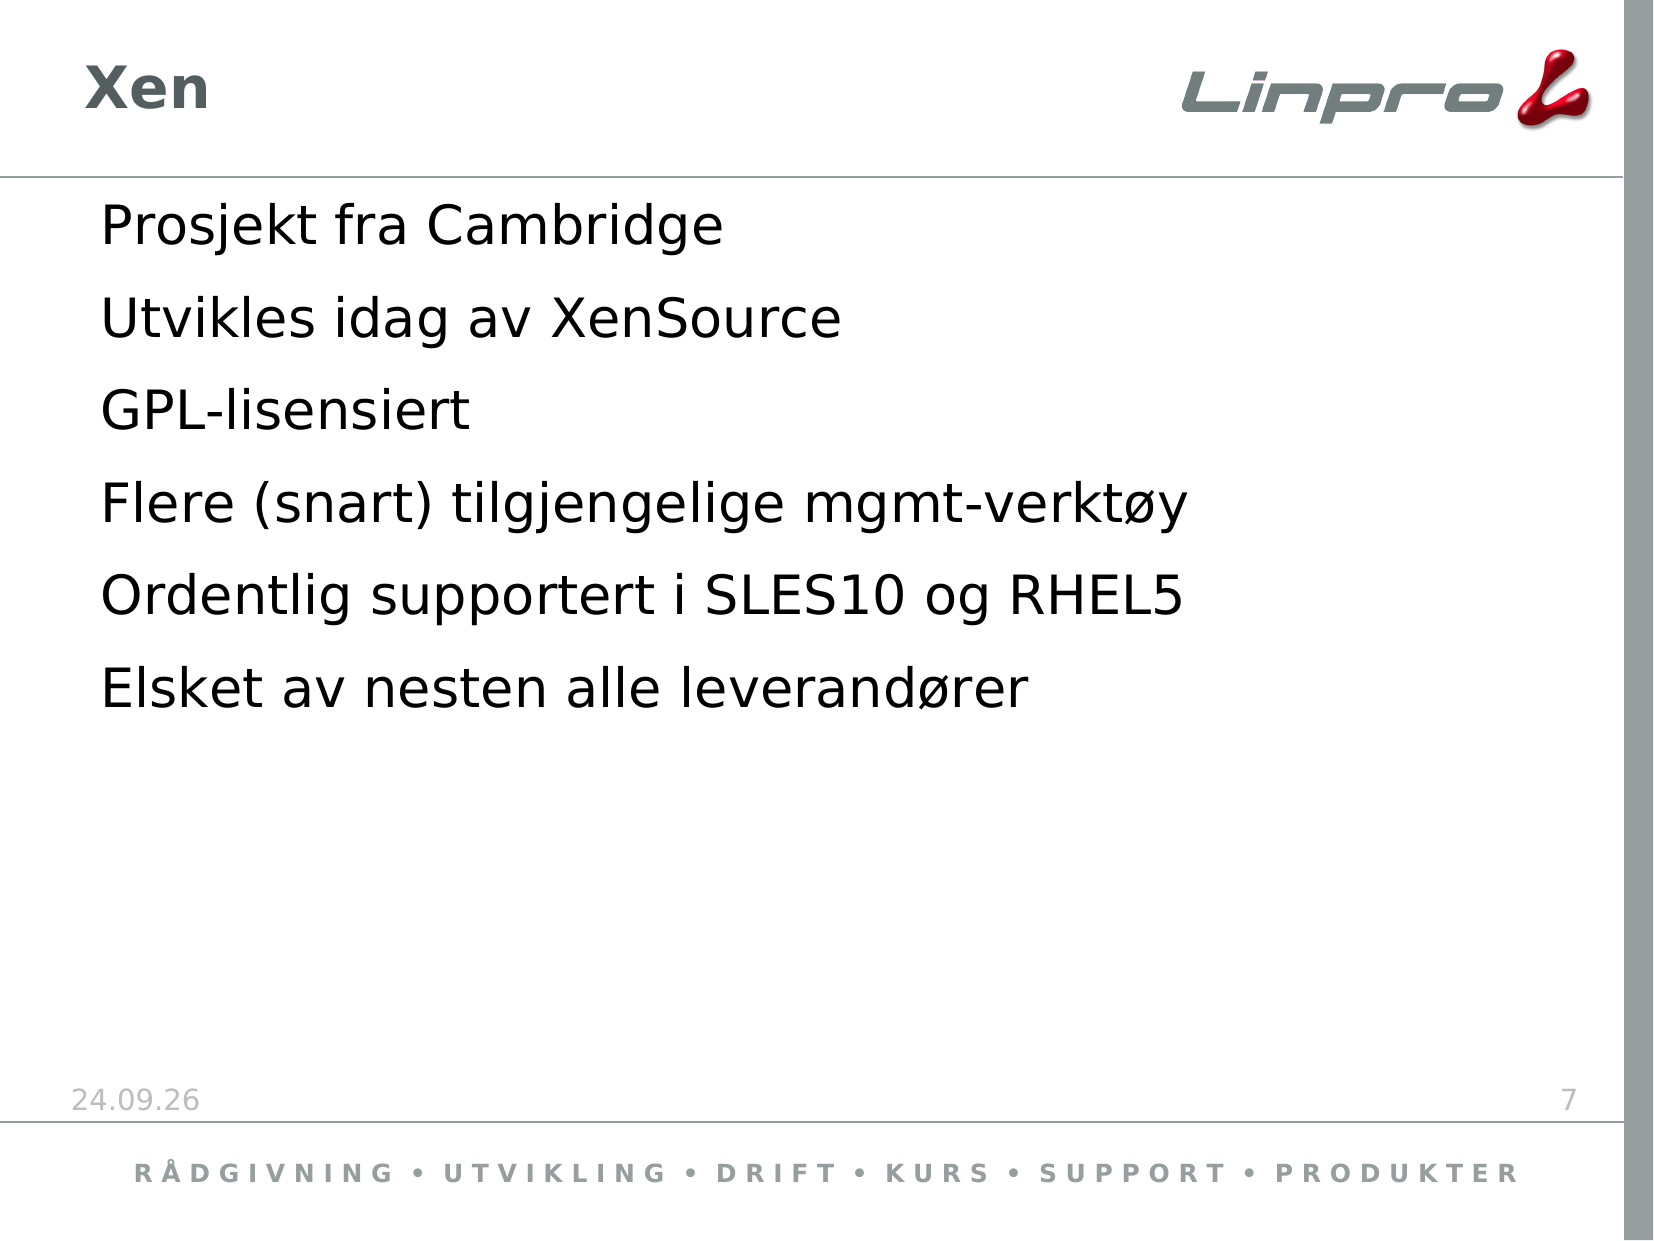

# Xen
Prosjekt fra Cambridge
Utvikles idag av XenSource
GPL-lisensiert
Flere (snart) tilgjengelige mgmt-verktøy
Ordentlig supportert i SLES10 og RHEL5
Elsket av nesten alle leverandører
7